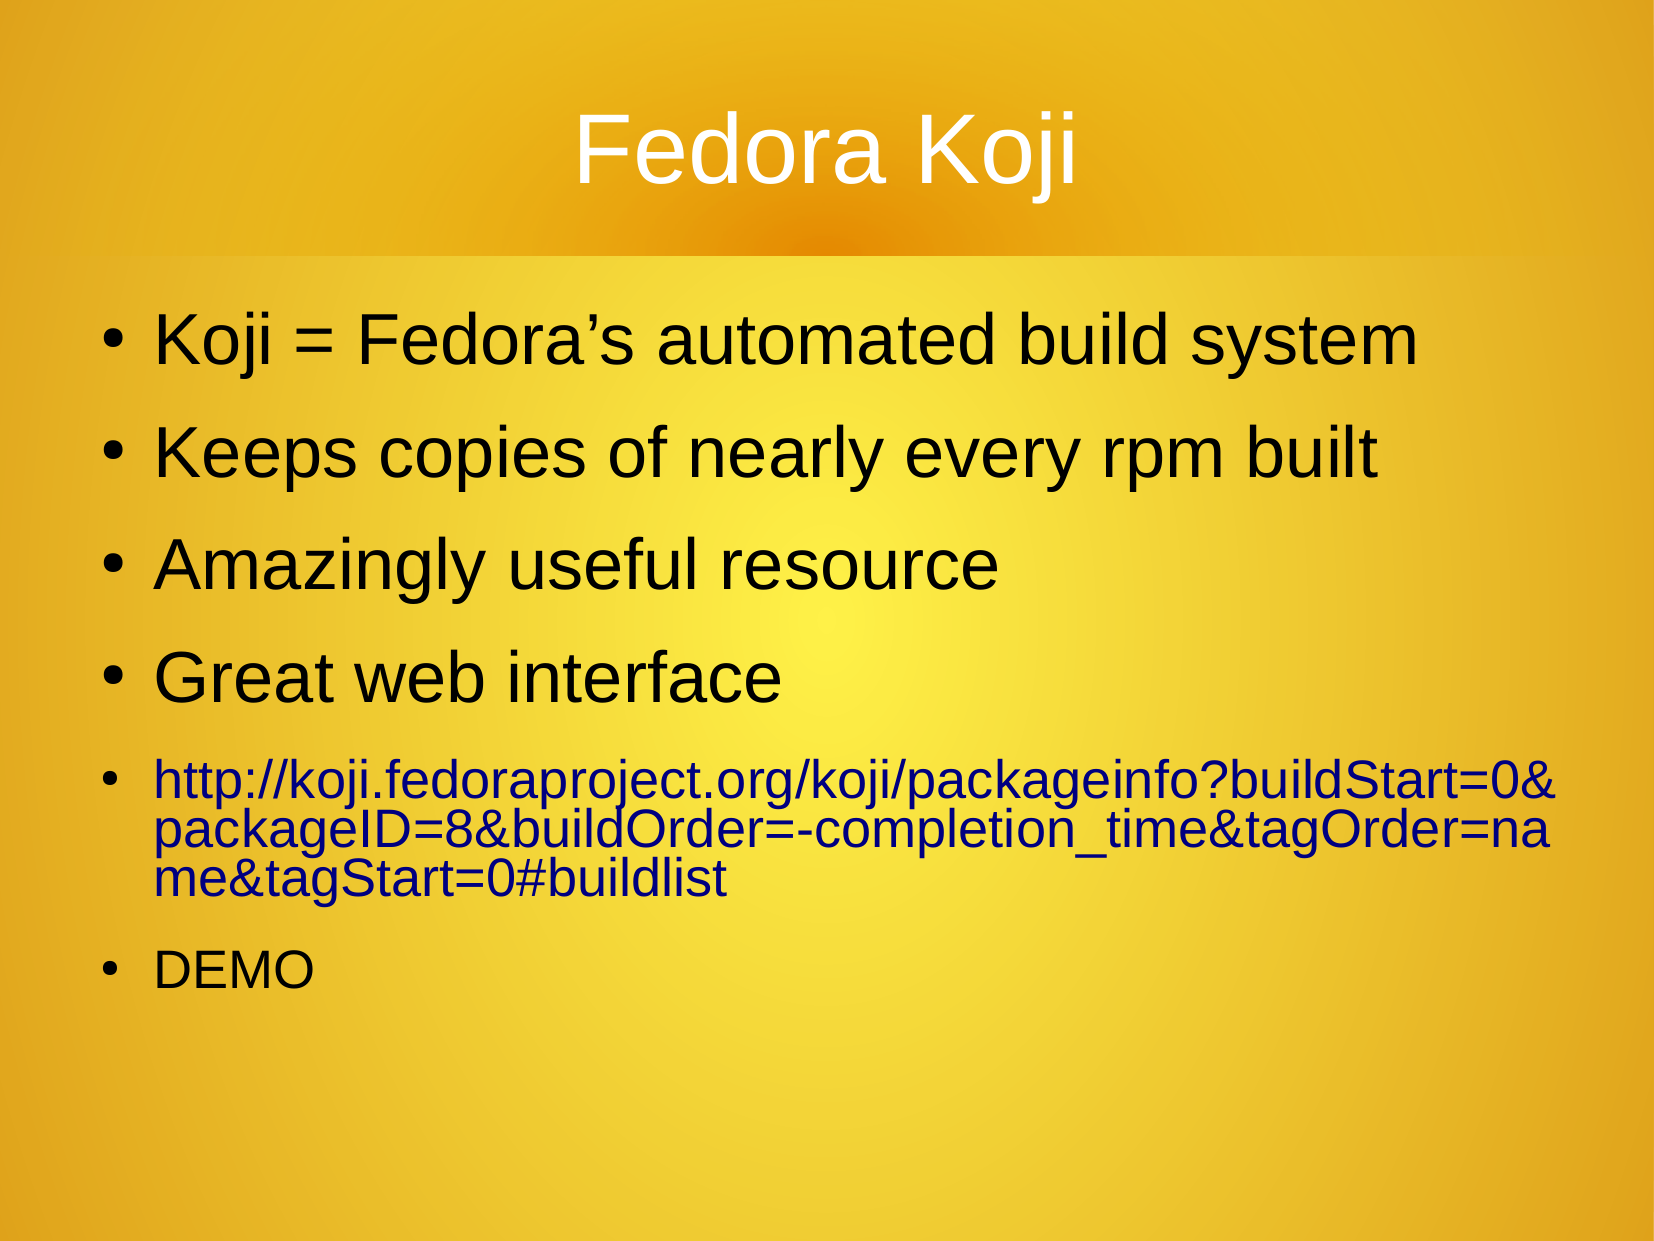

# Fedora Koji
Koji = Fedora’s automated build system
Keeps copies of nearly every rpm built
Amazingly useful resource
Great web interface
http://koji.fedoraproject.org/koji/packageinfo?buildStart=0&packageID=8&buildOrder=-completion_time&tagOrder=name&tagStart=0#buildlist
DEMO